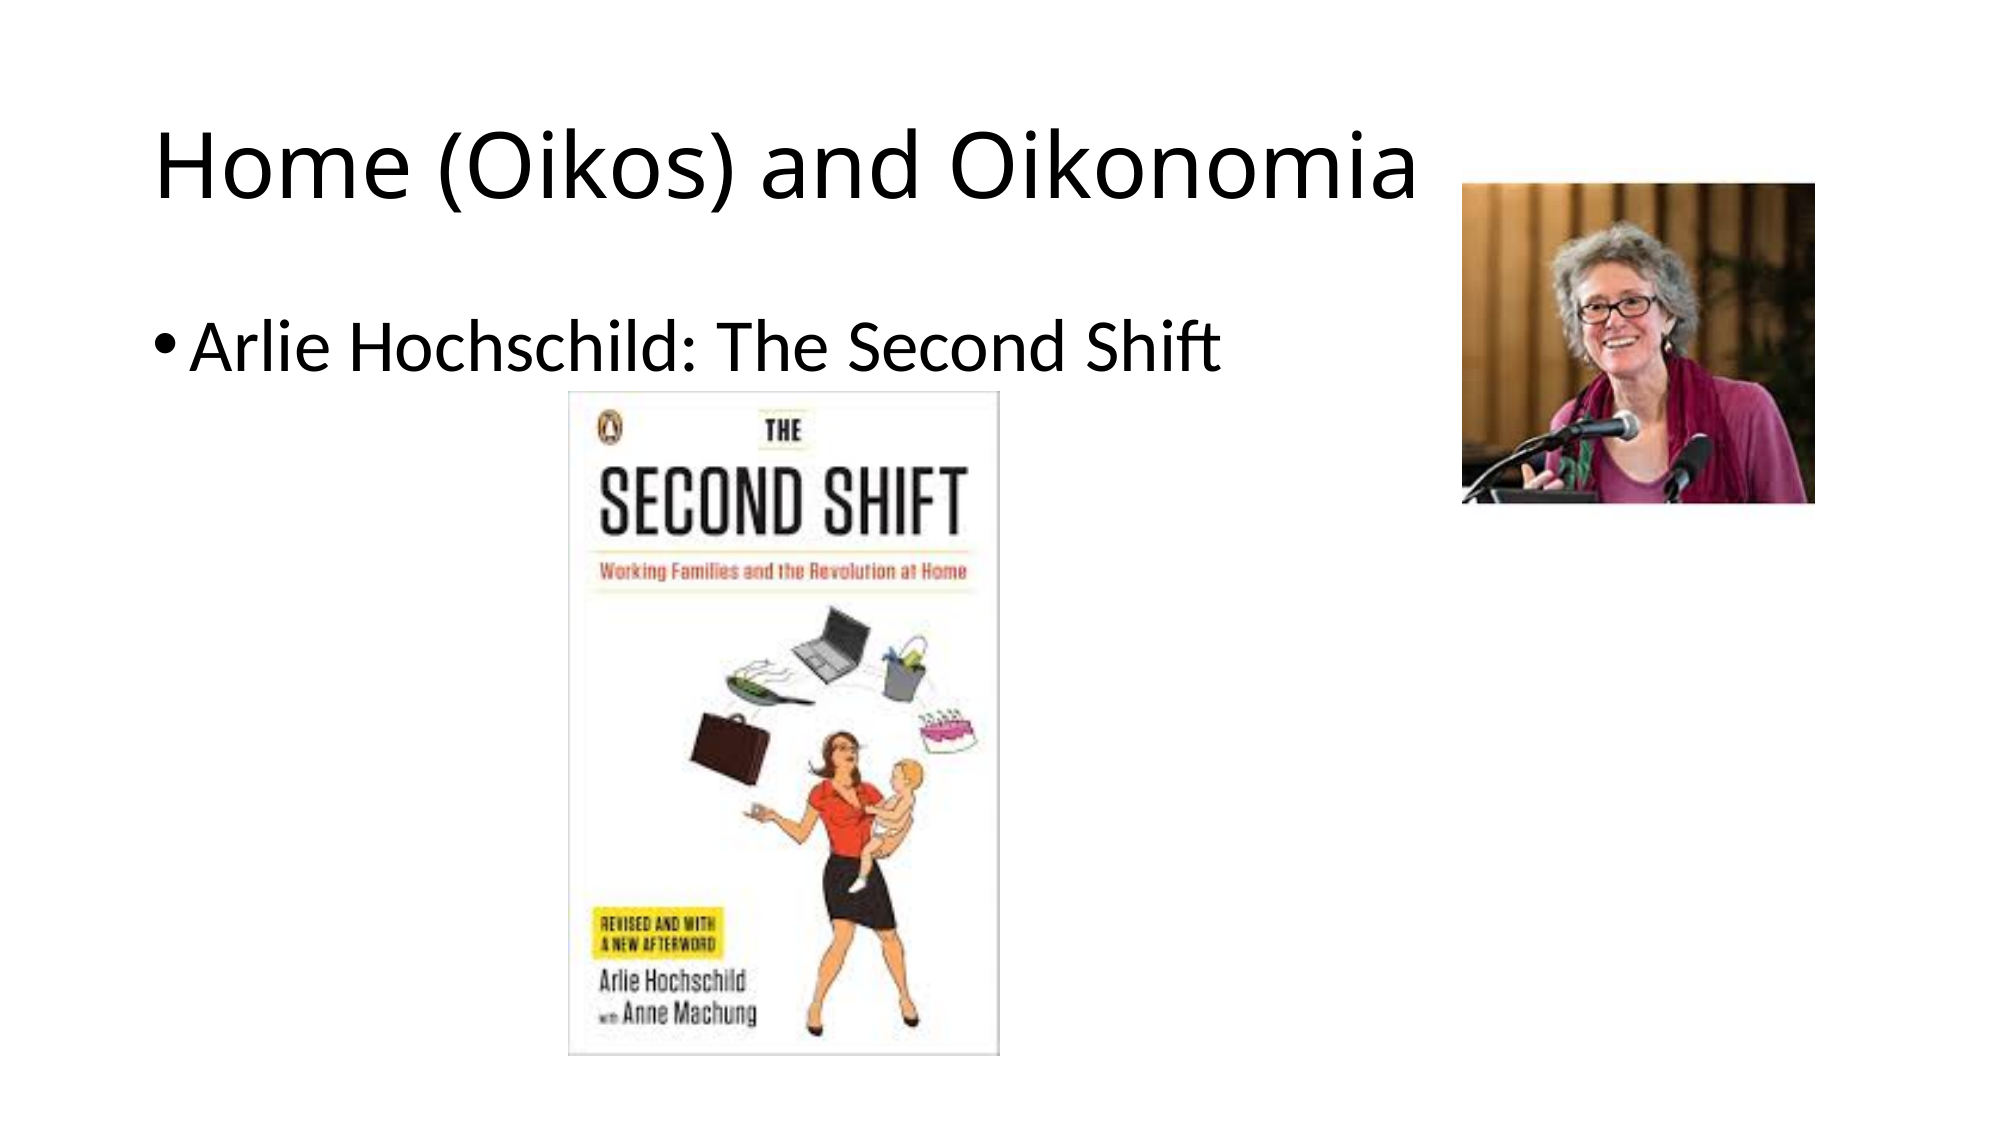

# Home (Oikos) and Oikonomia
Arlie Hochschild: The Second Shift